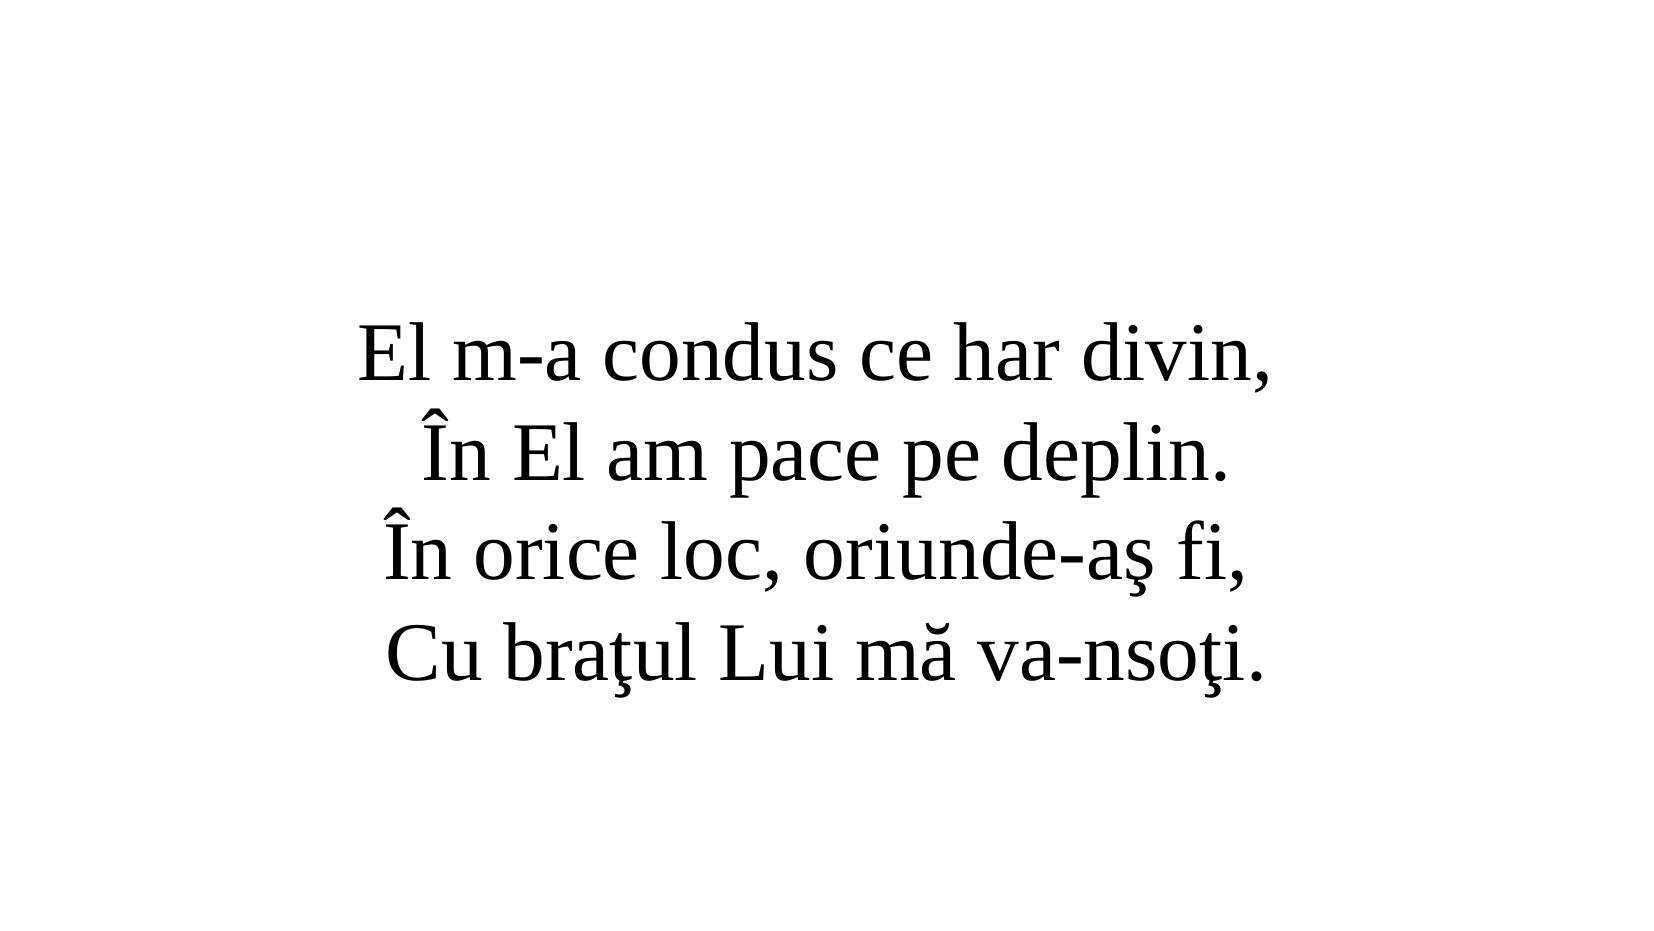

# El m-a condus ce har divin, În El am pace pe deplin. În orice loc, oriunde-aş fi, Cu braţul Lui mă va-nsoţi.